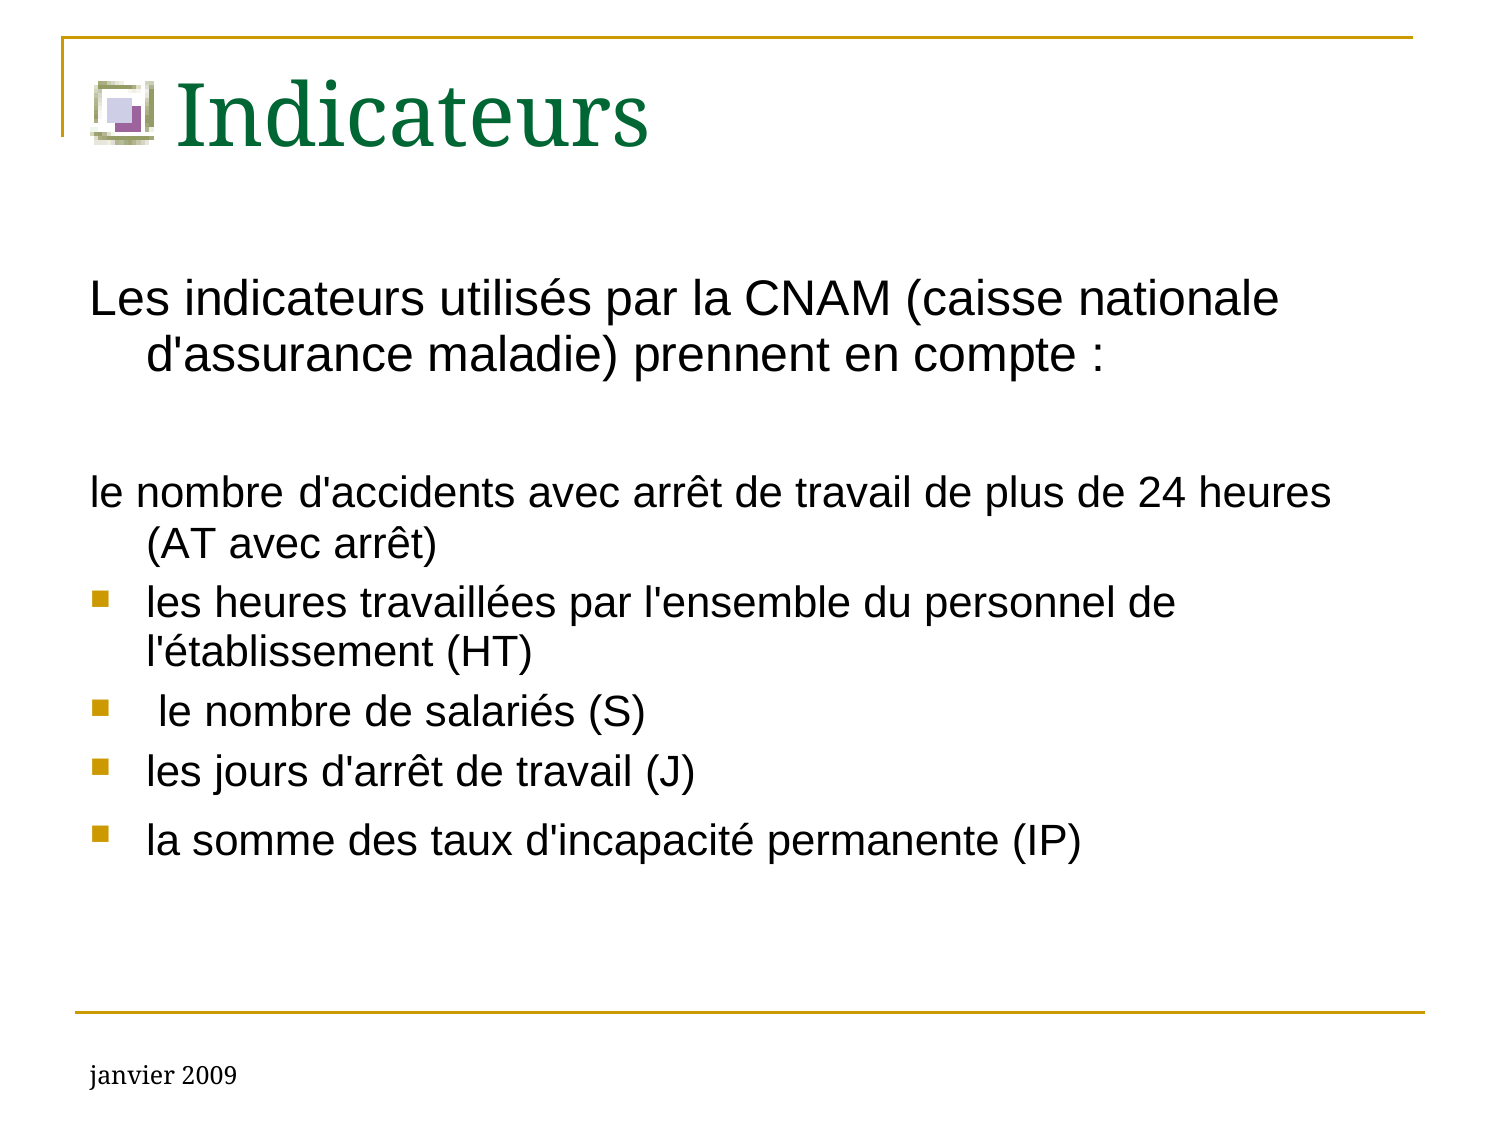

Indicateurs
# Les indicateurs utilisés par la CNAM (caisse nationale d'assurance maladie) prennent en compte :
le nombre d'accidents avec arrêt de travail de plus de 24 heures (AT avec arrêt)
les heures travaillées par l'ensemble du personnel de l'établissement (HT)
 le nombre de salariés (S)
les jours d'arrêt de travail (J)
la somme des taux d'incapacité permanente (IP)
janvier 2009